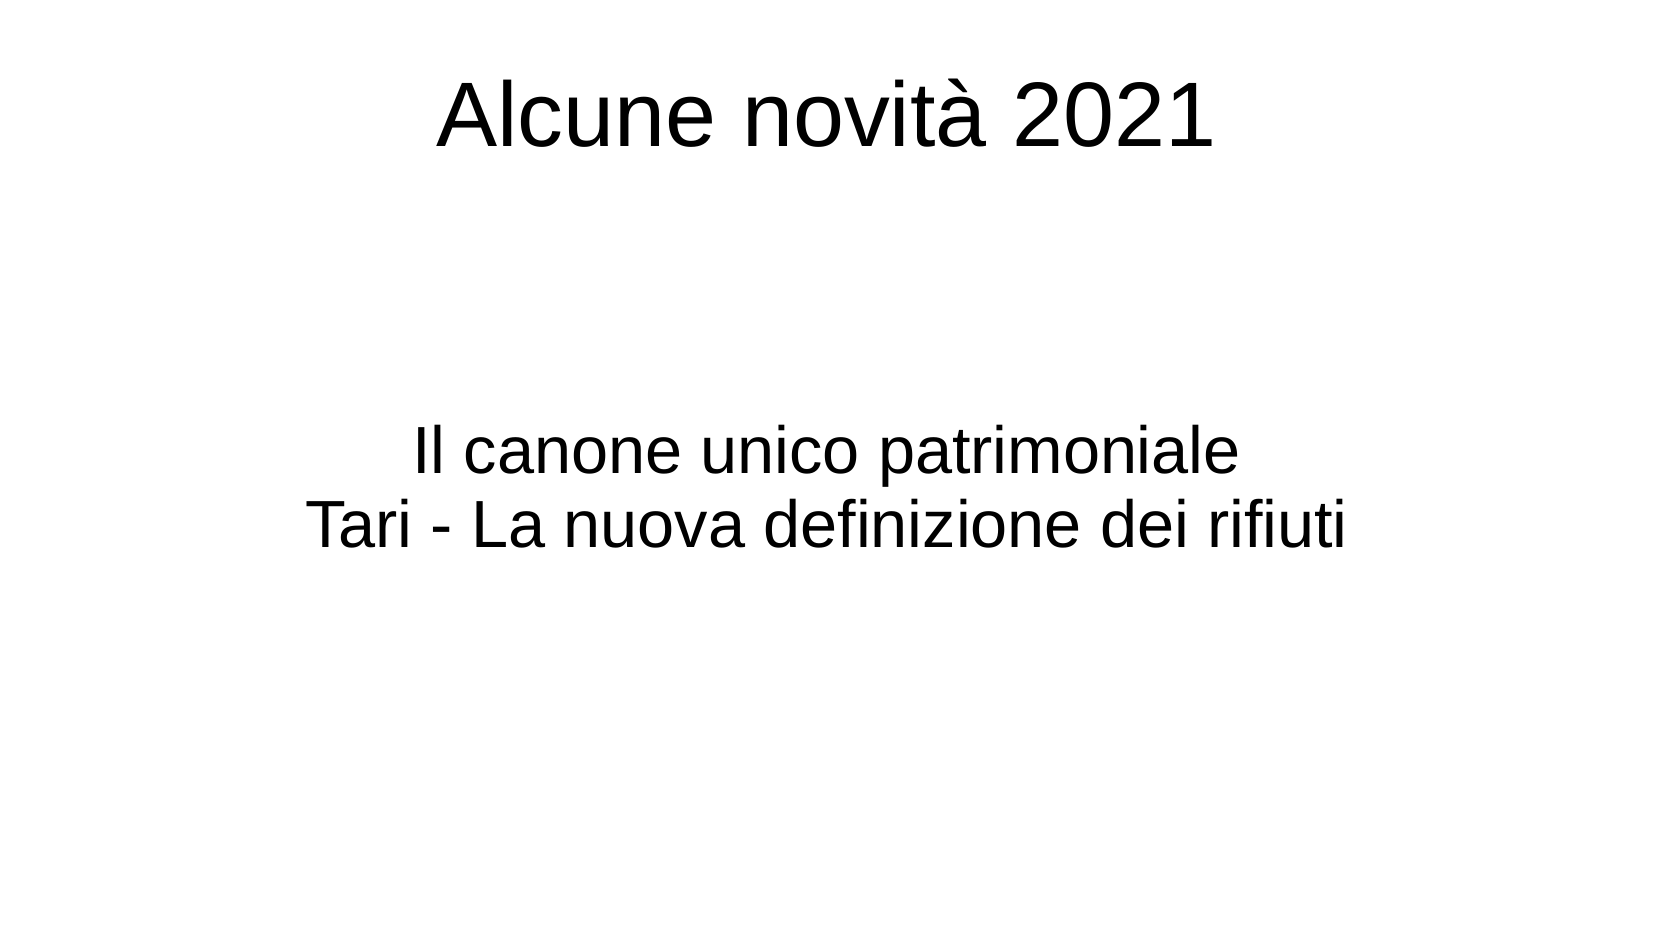

# Alcune novità 2021
Il canone unico patrimoniale
Tari - La nuova definizione dei rifiuti